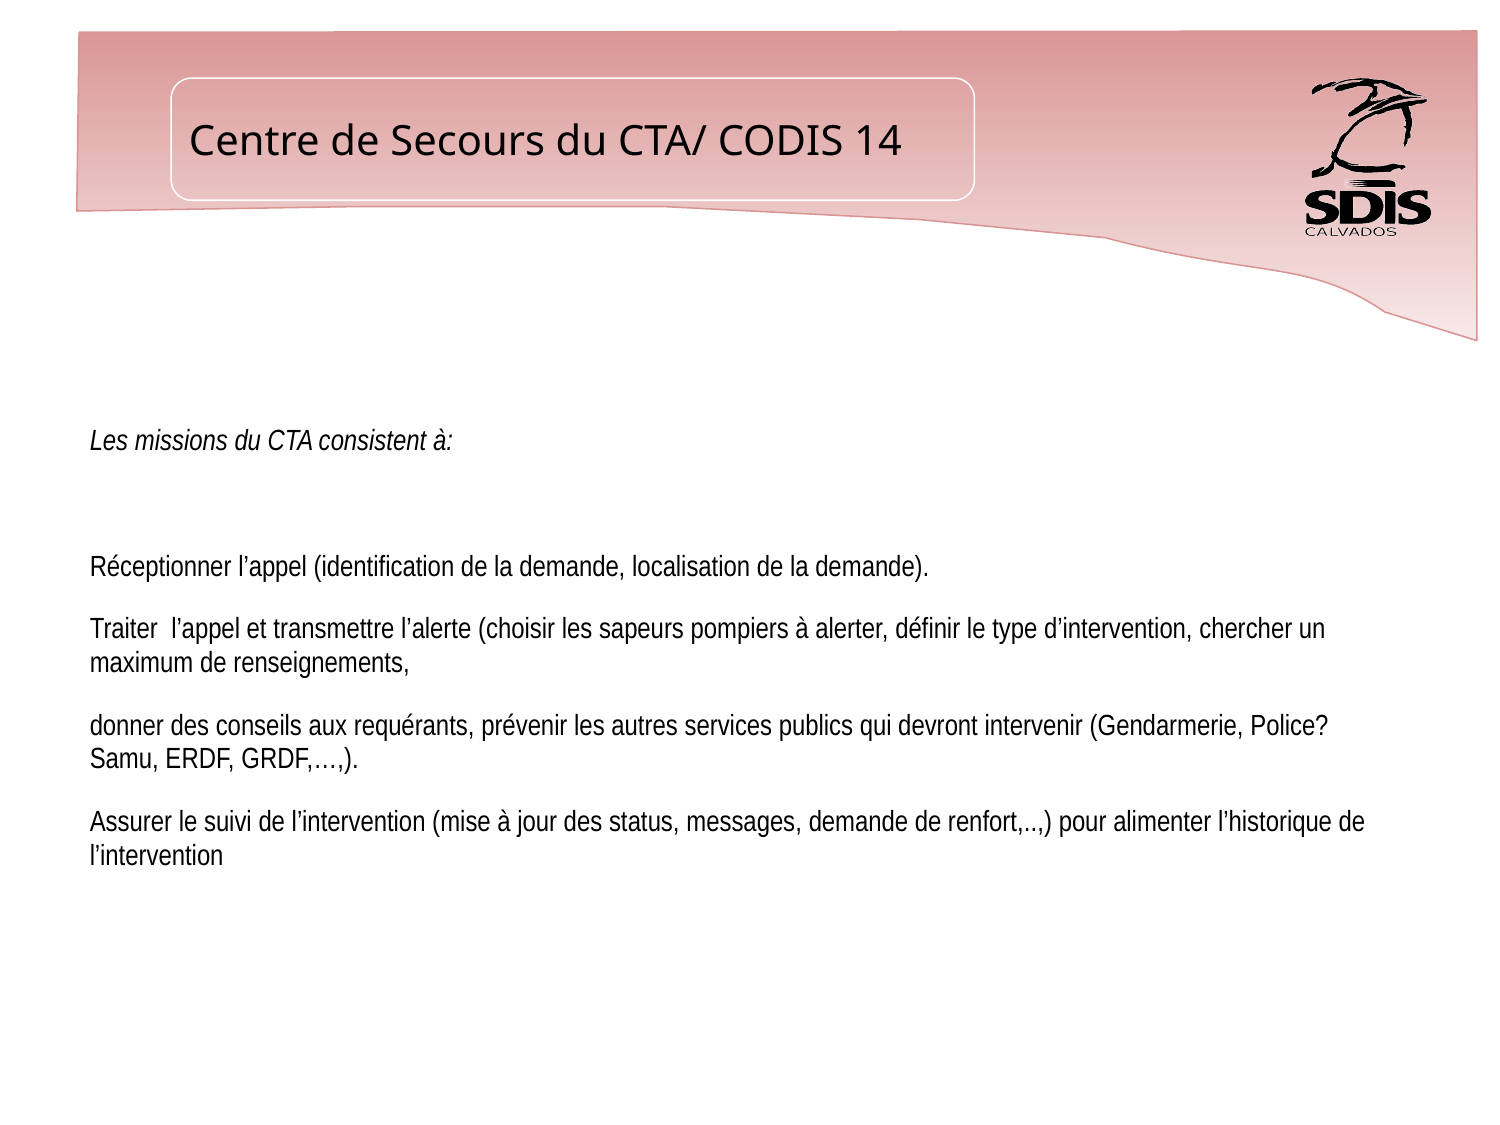

Centre de Secours du CTA/ CODIS 14
Les missions du CTA consistent à:
Réceptionner l’appel (identification de la demande, localisation de la demande).
Traiter l’appel et transmettre l’alerte (choisir les sapeurs pompiers à alerter, définir le type d’intervention, chercher un maximum de renseignements,
donner des conseils aux requérants, prévenir les autres services publics qui devront intervenir (Gendarmerie, Police? Samu, ERDF, GRDF,…,).
Assurer le suivi de l’intervention (mise à jour des status, messages, demande de renfort,..,) pour alimenter l’historique de l’intervention